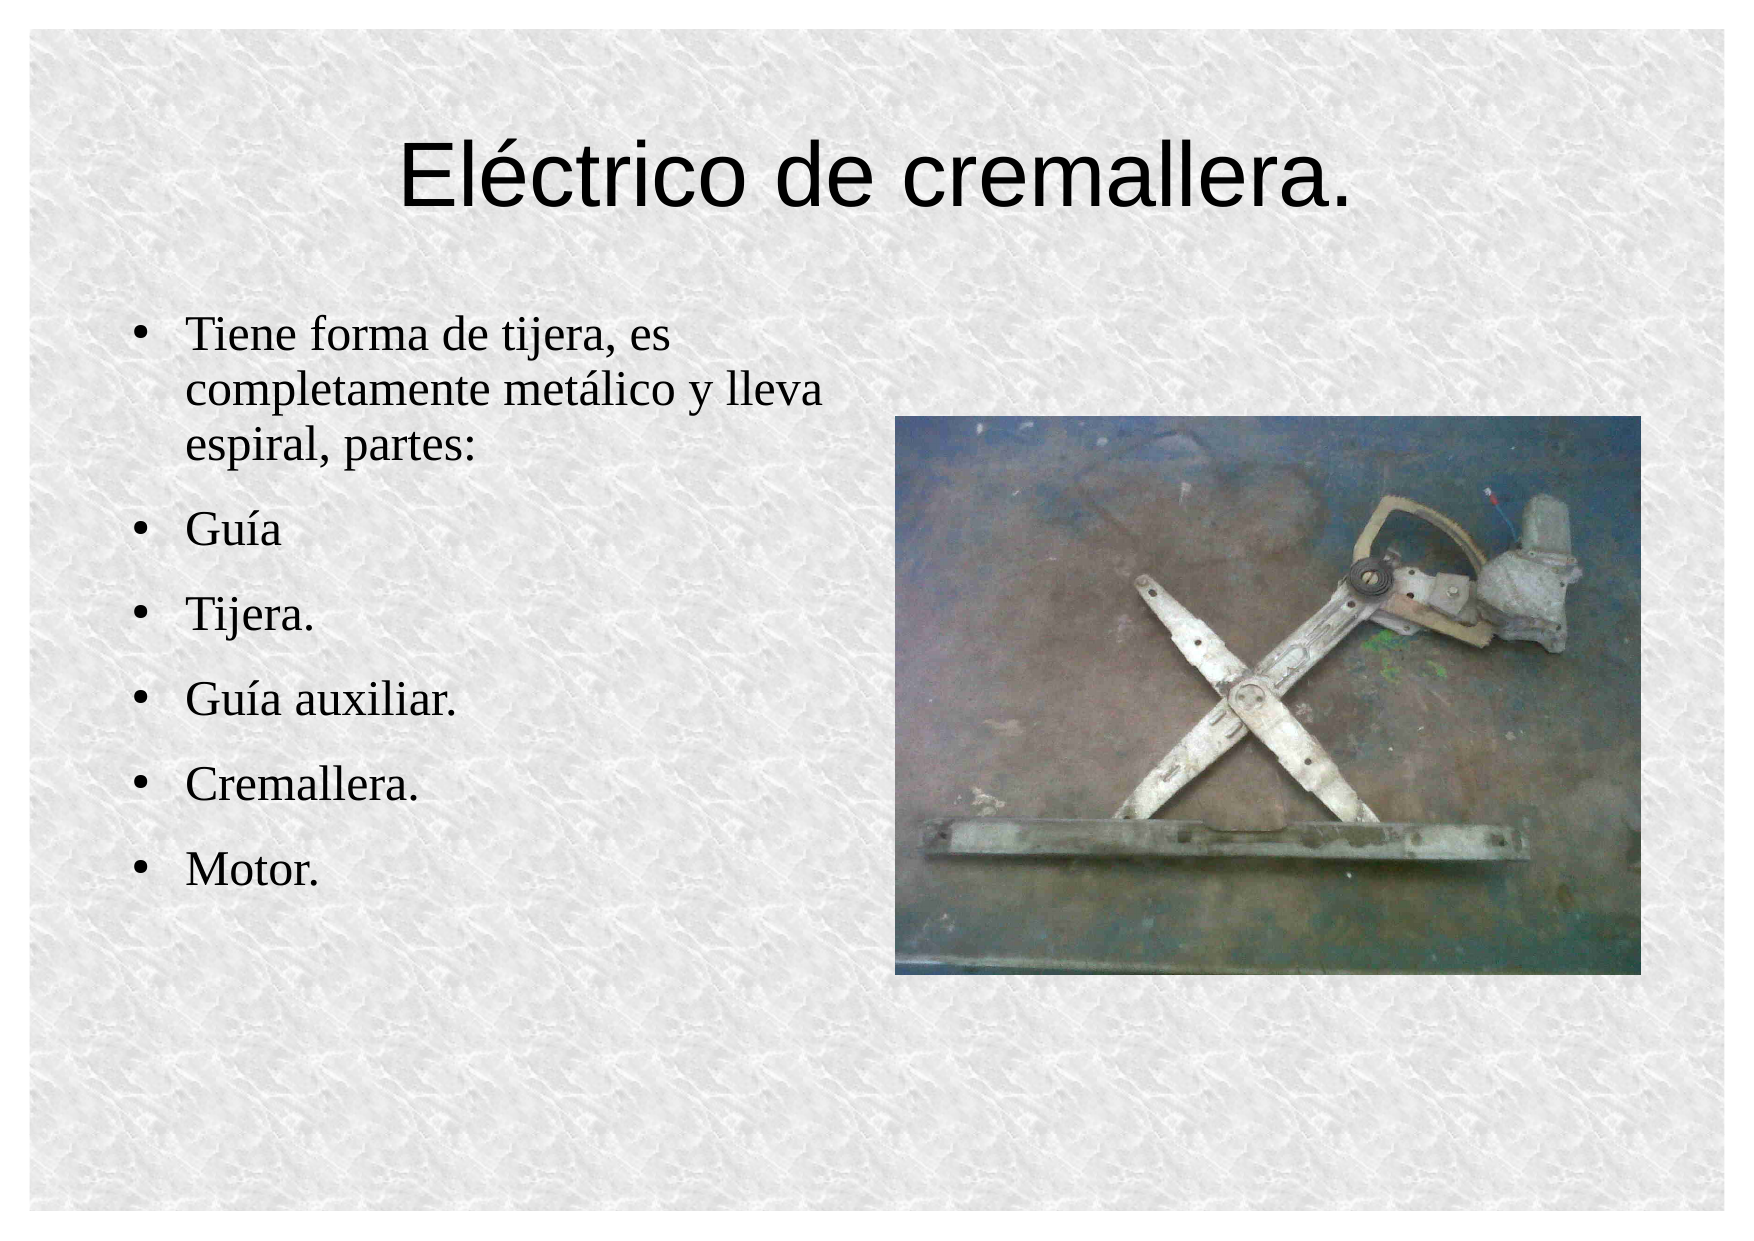

# Eléctrico de cremallera.
Tiene forma de tijera, es completamente metálico y lleva espiral, partes:
Guía
Tijera.
Guía auxiliar.
Cremallera.
Motor.